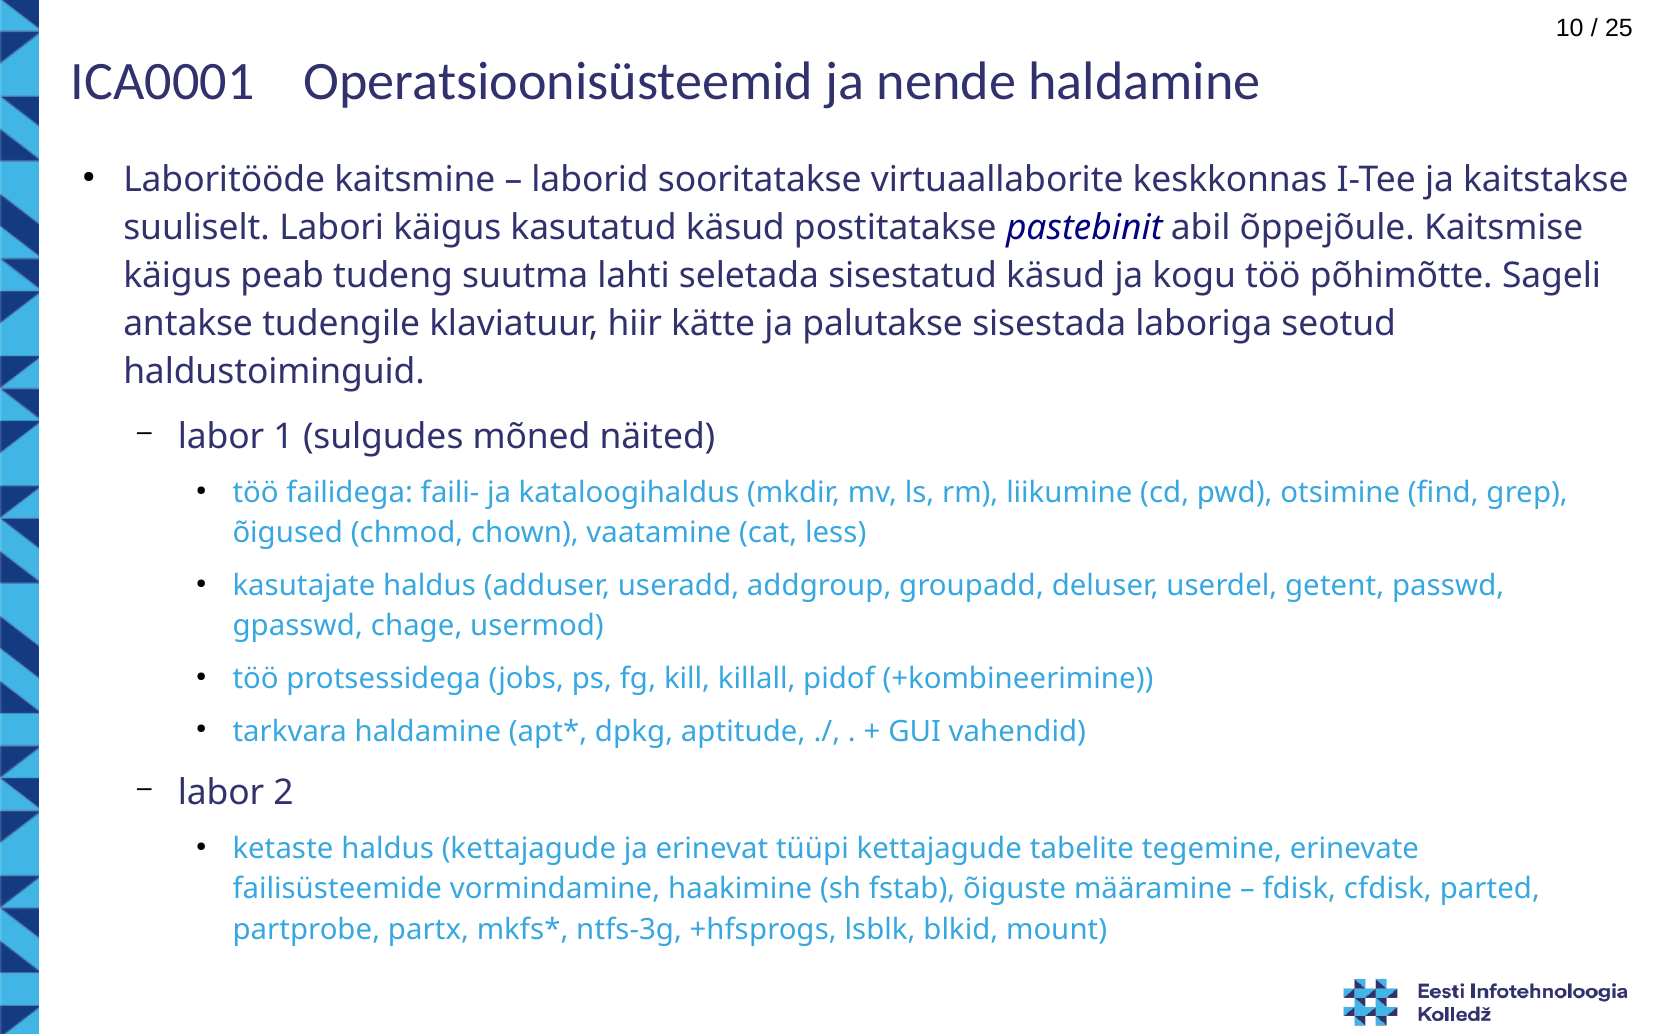

# ICA0001 Operatsioonisüsteemid ja nende haldamine
Laboritööde kaitsmine – laborid sooritatakse virtuaallaborite keskkonnas I-Tee ja kaitstakse suuliselt. Labori käigus kasutatud käsud postitatakse pastebinit abil õppejõule. Kaitsmise käigus peab tudeng suutma lahti seletada sisestatud käsud ja kogu töö põhimõtte. Sageli antakse tudengile klaviatuur, hiir kätte ja palutakse sisestada laboriga seotud haldustoiminguid.
labor 1 (sulgudes mõned näited)
töö failidega: faili- ja kataloogihaldus (mkdir, mv, ls, rm), liikumine (cd, pwd), otsimine (find, grep), õigused (chmod, chown), vaatamine (cat, less)
kasutajate haldus (adduser, useradd, addgroup, groupadd, deluser, userdel, getent, passwd, gpasswd, chage, usermod)
töö protsessidega (jobs, ps, fg, kill, killall, pidof (+kombineerimine))
tarkvara haldamine (apt*, dpkg, aptitude, ./, . + GUI vahendid)
labor 2
ketaste haldus (kettajagude ja erinevat tüüpi kettajagude tabelite tegemine, erinevate failisüsteemide vormindamine, haakimine (sh fstab), õiguste määramine – fdisk, cfdisk, parted, partprobe, partx, mkfs*, ntfs-3g, +hfsprogs, lsblk, blkid, mount)